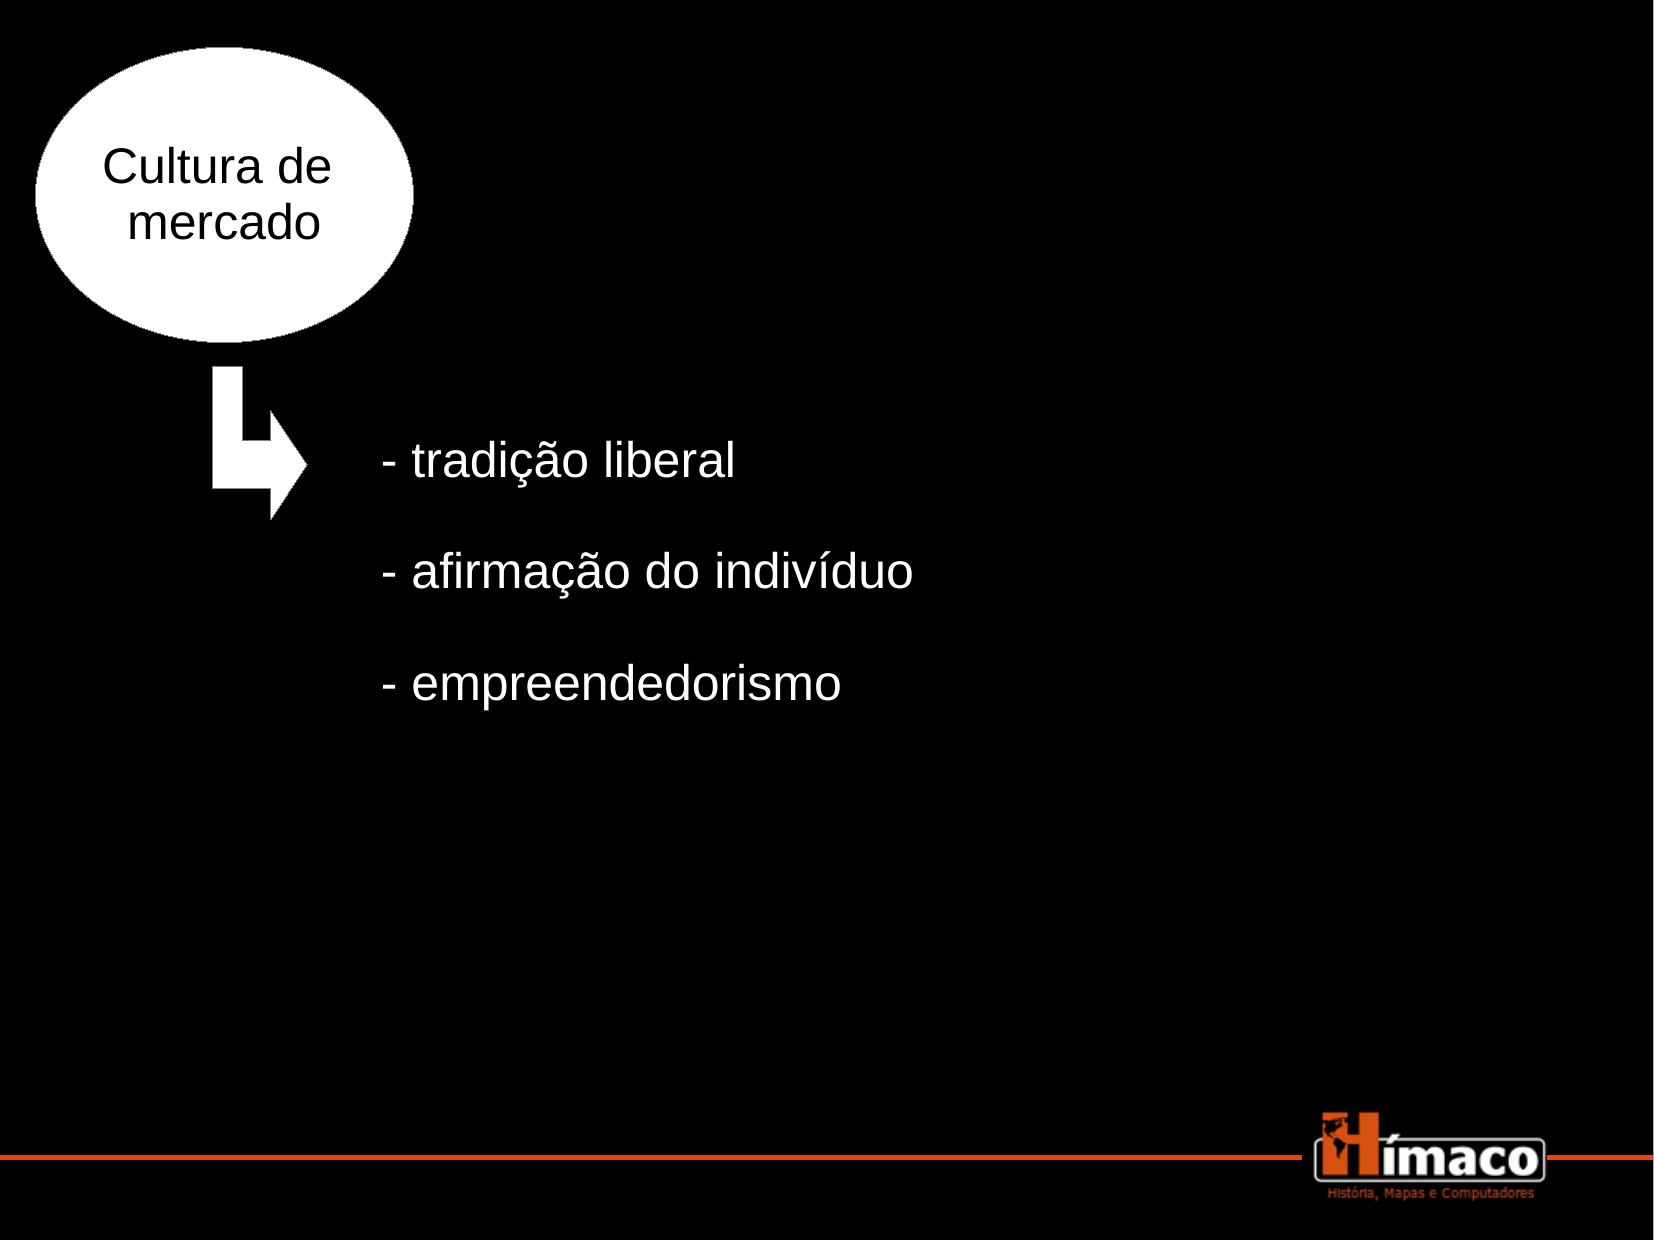

Cultura de
mercado
- tradição liberal
- afirmação do indivíduo
- empreendedorismo